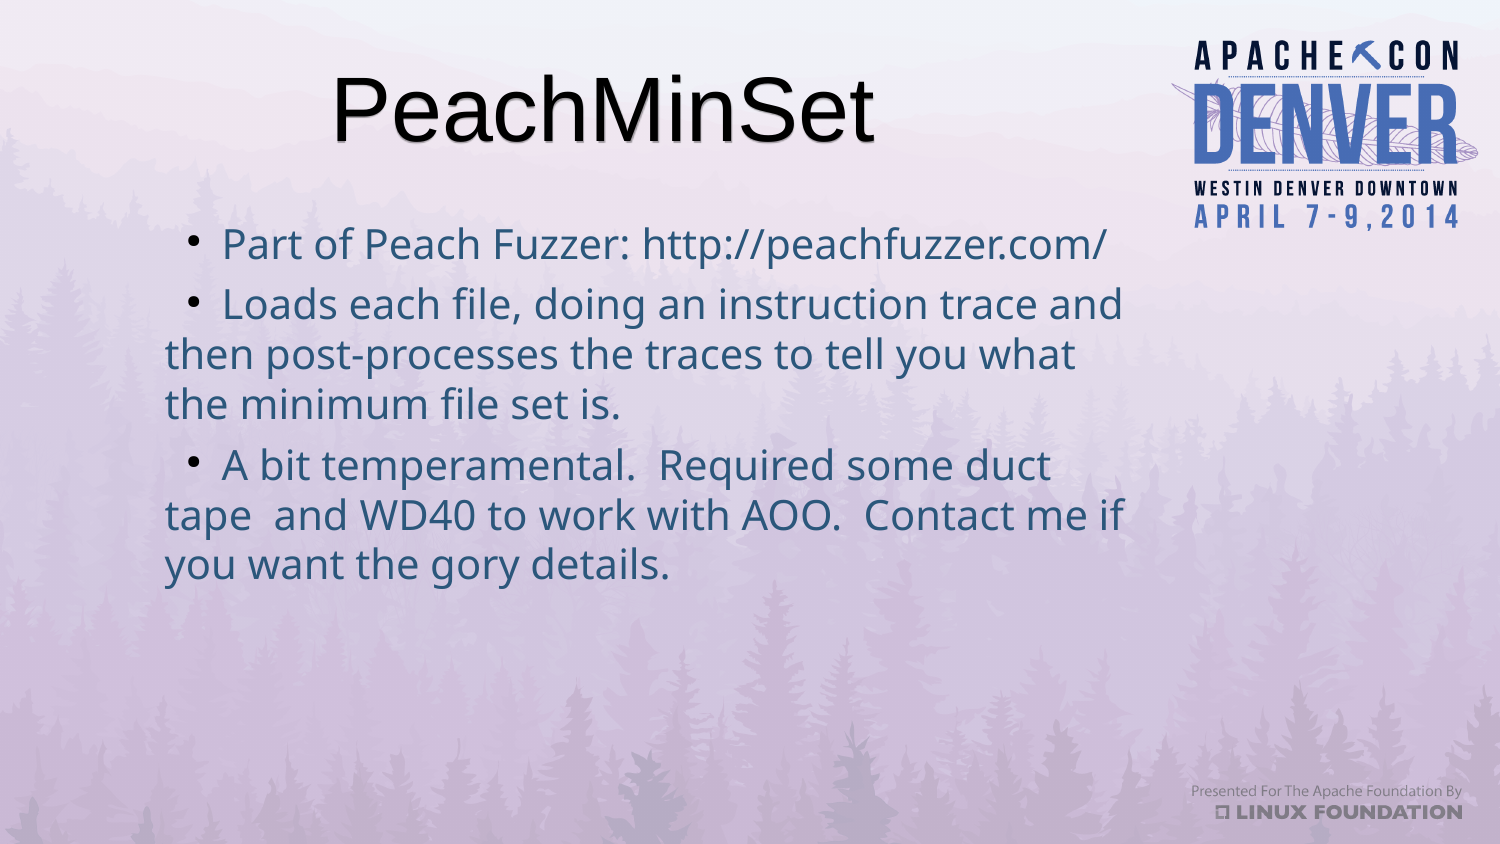

# PeachMinSet
Part of Peach Fuzzer: http://peachfuzzer.com/
Loads each file, doing an instruction trace and then post-processes the traces to tell you what the minimum file set is.
A bit temperamental. Required some duct tape and WD40 to work with AOO. Contact me if you want the gory details.